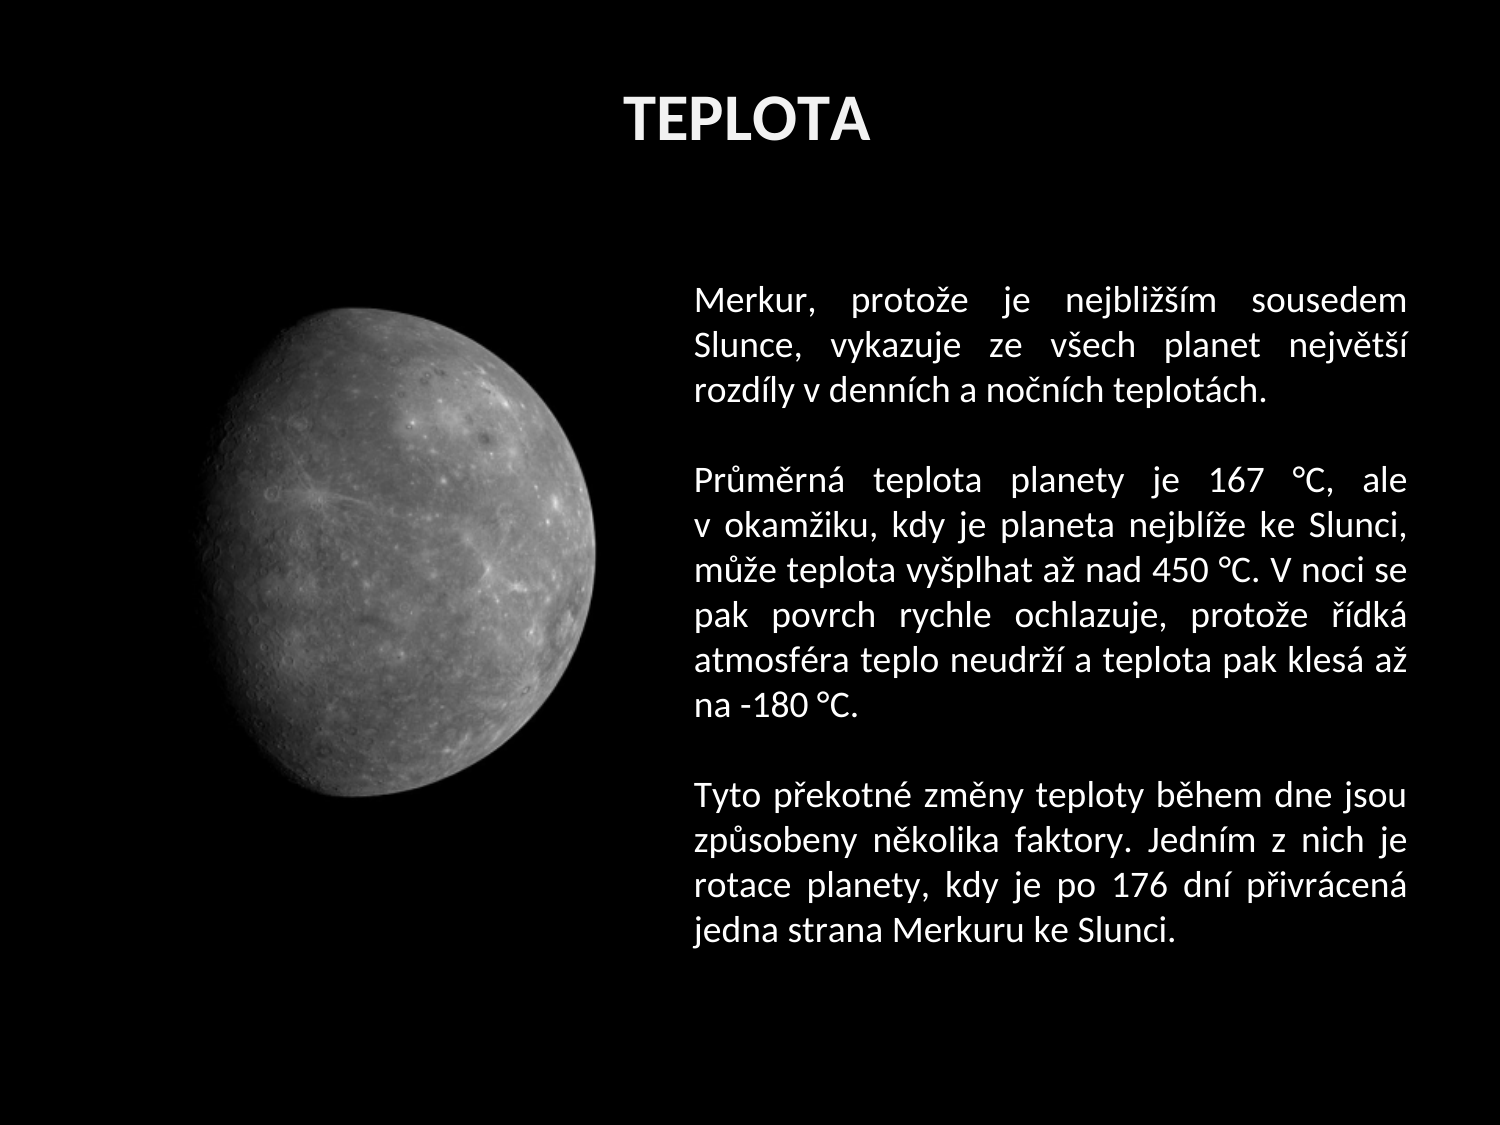

TEPLOTA
Merkur, protože je nejbližším sousedem Slunce, vykazuje ze všech planet největší rozdíly v denních a nočních teplotách.
Průměrná teplota planety je 167 °C, ale
v okamžiku, kdy je planeta nejblíže ke Slunci, může teplota vyšplhat až nad 450 °C. V noci se pak povrch rychle ochlazuje, protože řídká atmosféra teplo neudrží a teplota pak klesá až na -180 °C.
Tyto překotné změny teploty během dne jsou způsobeny několika faktory. Jedním z nich je rotace planety, kdy je po 176 dní přivrácená jedna strana Merkuru ke Slunci.